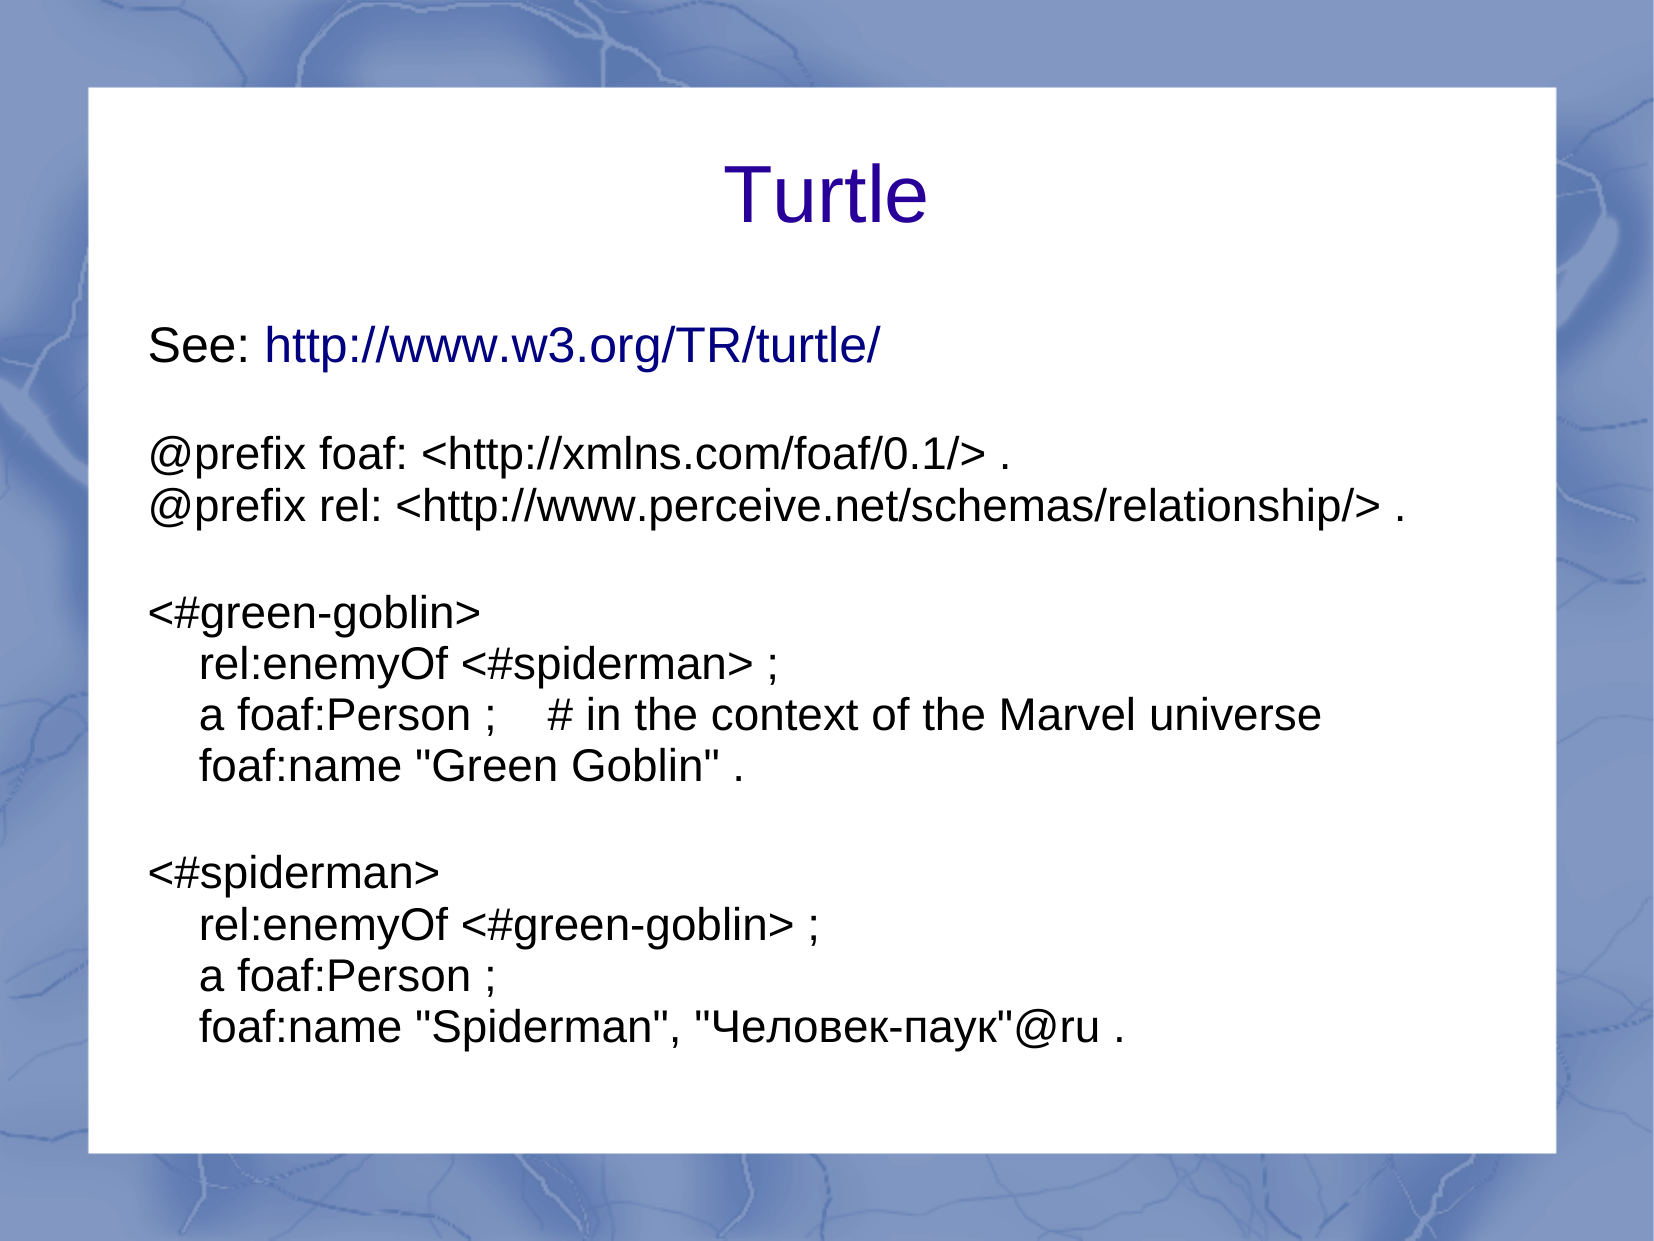

# Turtle
See: http://www.w3.org/TR/turtle/
@prefix foaf: <http://xmlns.com/foaf/0.1/> .
@prefix rel: <http://www.perceive.net/schemas/relationship/> .
<#green-goblin>
 rel:enemyOf <#spiderman> ;
 a foaf:Person ; # in the context of the Marvel universe
 foaf:name "Green Goblin" .
<#spiderman>
 rel:enemyOf <#green-goblin> ;
 a foaf:Person ;
 foaf:name "Spiderman", "Человек-паук"@ru .